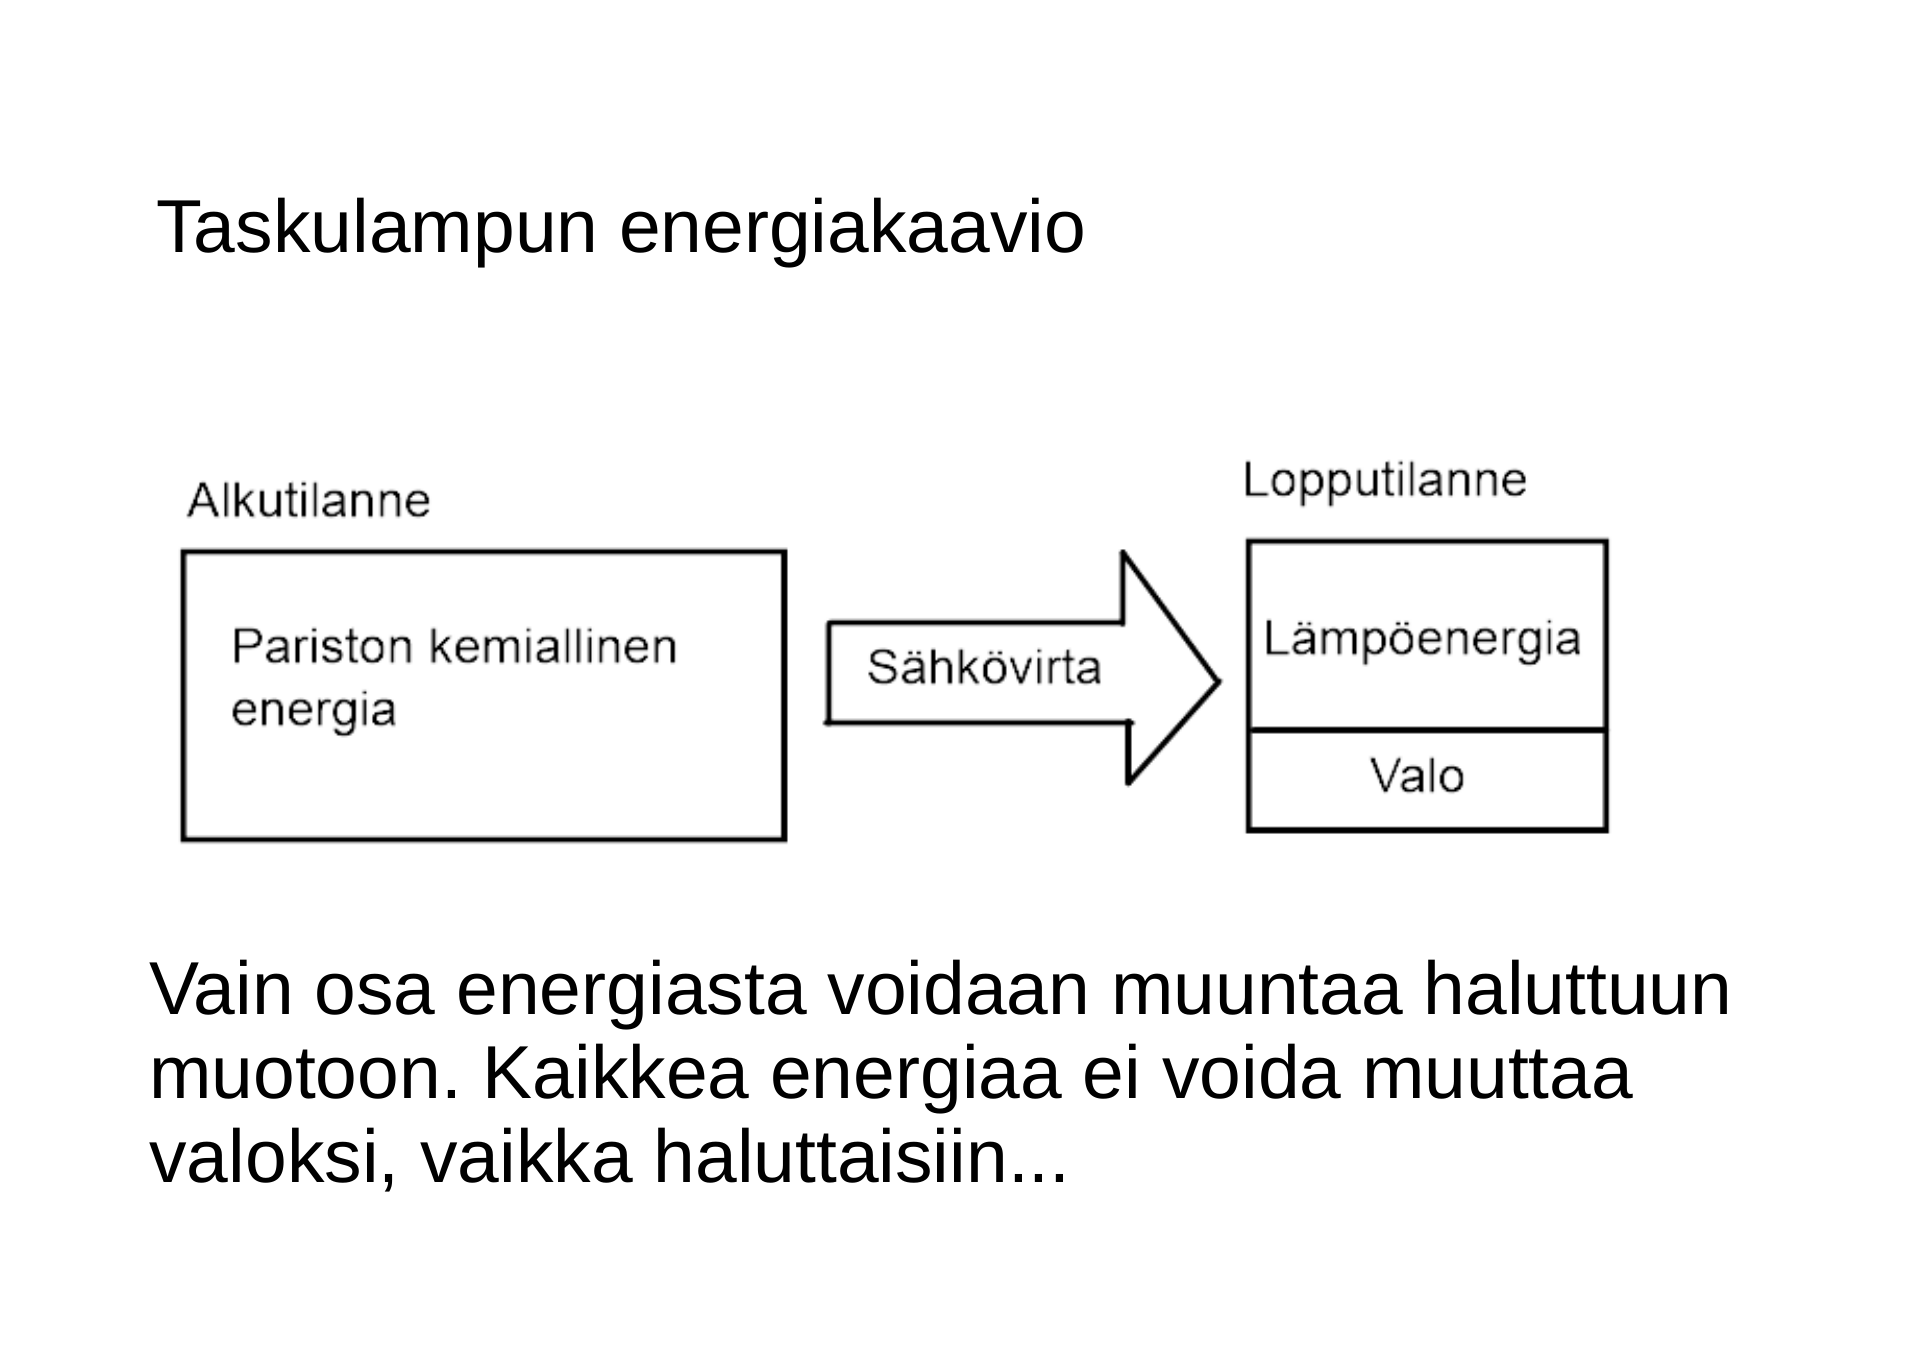

Taskulampun energiakaavio
Vain osa energiasta voidaan muuntaa haluttuun muotoon. Kaikkea energiaa ei voida muuttaa valoksi, vaikka haluttaisiin...